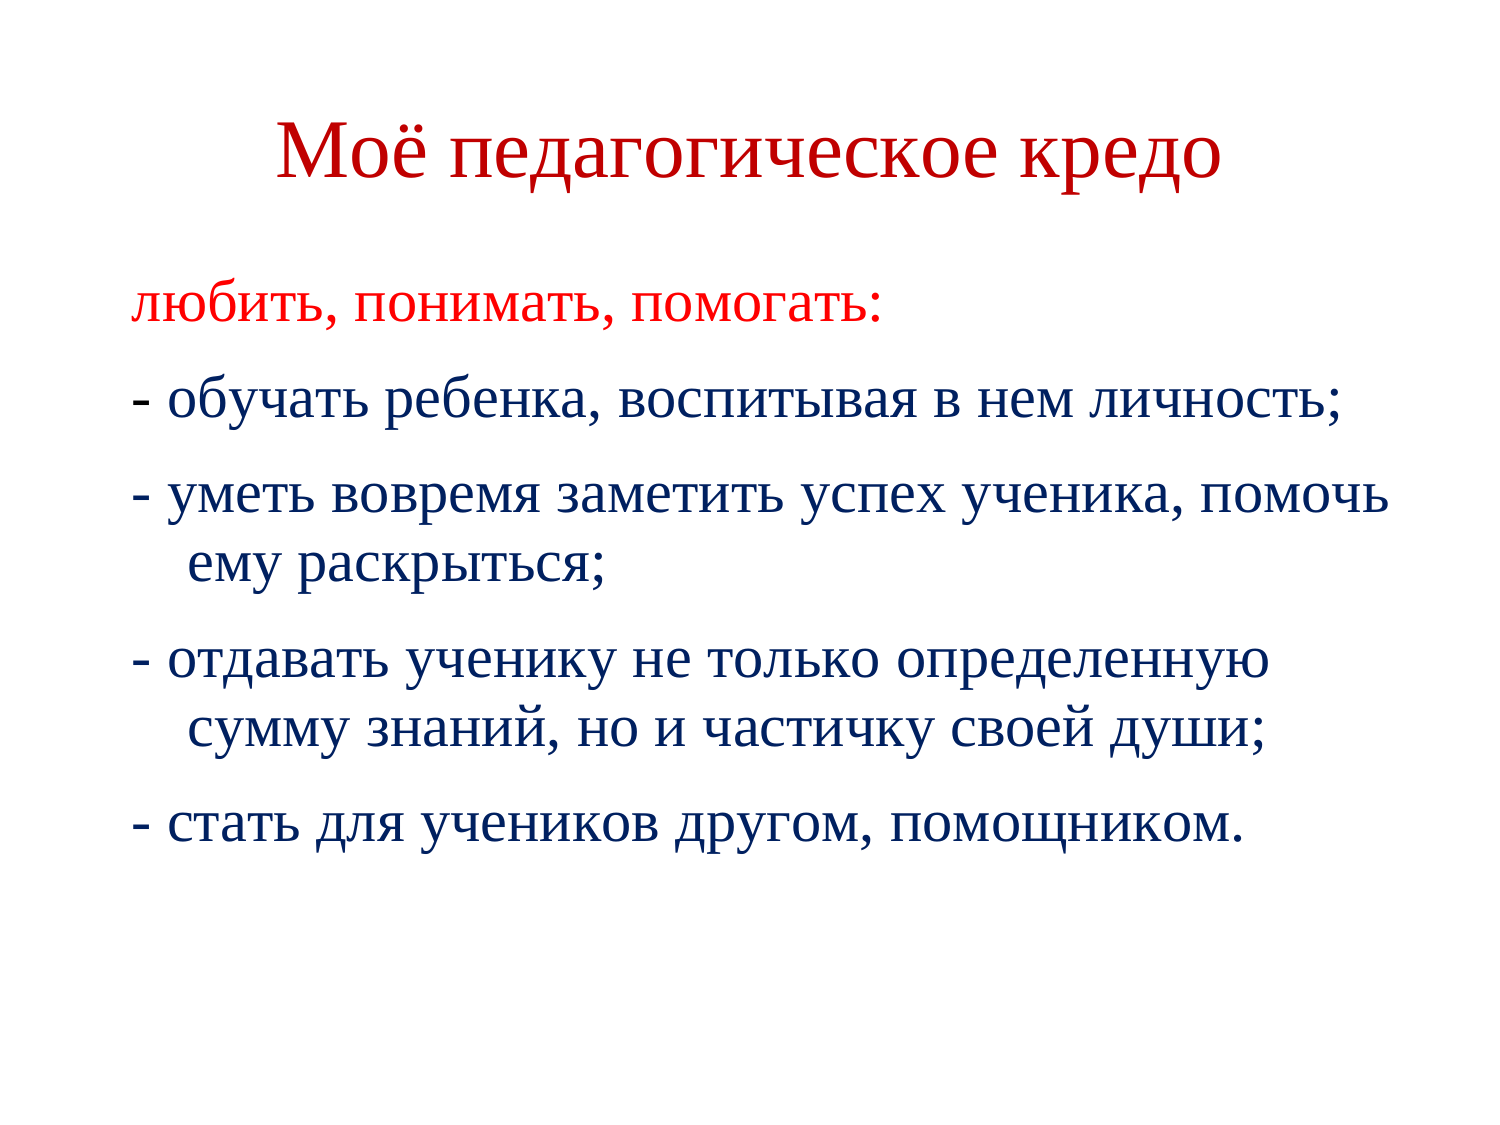

# Моё педагогическое кредо
любить, понимать, помогать:
- обучать ребенка, воспитывая в нем личность;
- уметь вовремя заметить успех ученика, помочь ему раскрыться;
- отдавать ученику не только определенную сумму знаний, но и частичку своей души;
- стать для учеников другом, помощником.